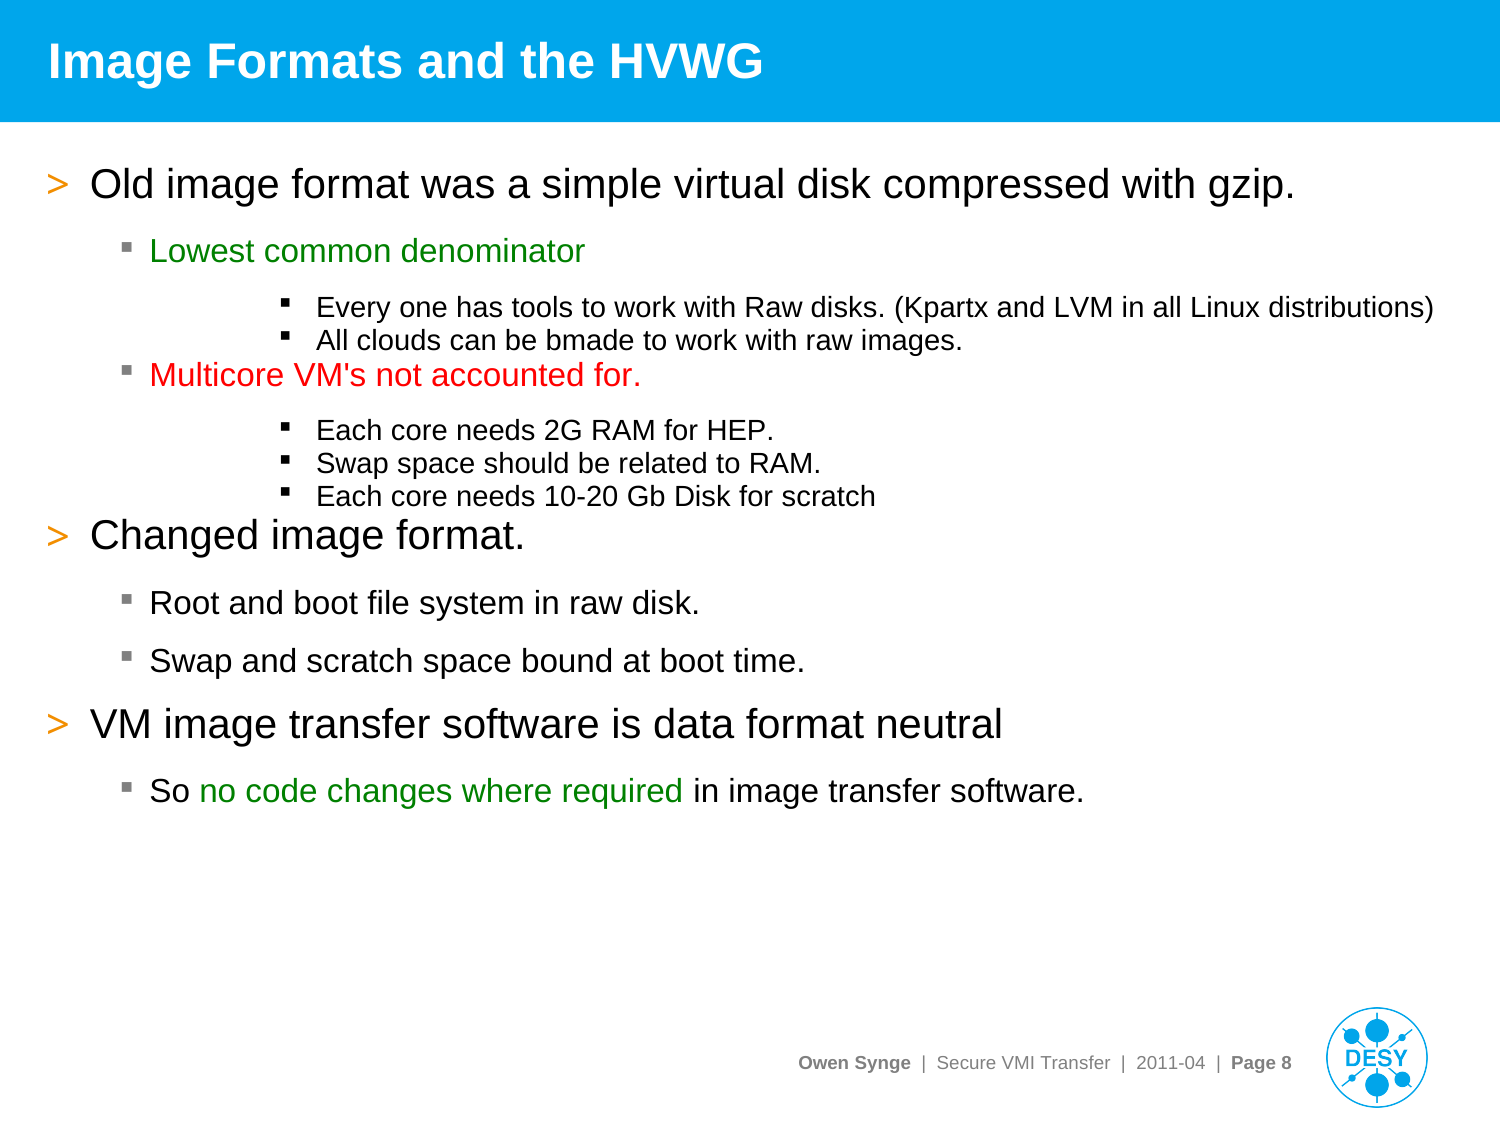

# Image Formats and the HVWG
Old image format was a simple virtual disk compressed with gzip.
Lowest common denominator
Every one has tools to work with Raw disks. (Kpartx and LVM in all Linux distributions)
All clouds can be bmade to work with raw images.
Multicore VM's not accounted for.
Each core needs 2G RAM for HEP.
Swap space should be related to RAM.
Each core needs 10-20 Gb Disk for scratch
Changed image format.
Root and boot file system in raw disk.
Swap and scratch space bound at boot time.
VM image transfer software is data format neutral
So no code changes where required in image transfer software.